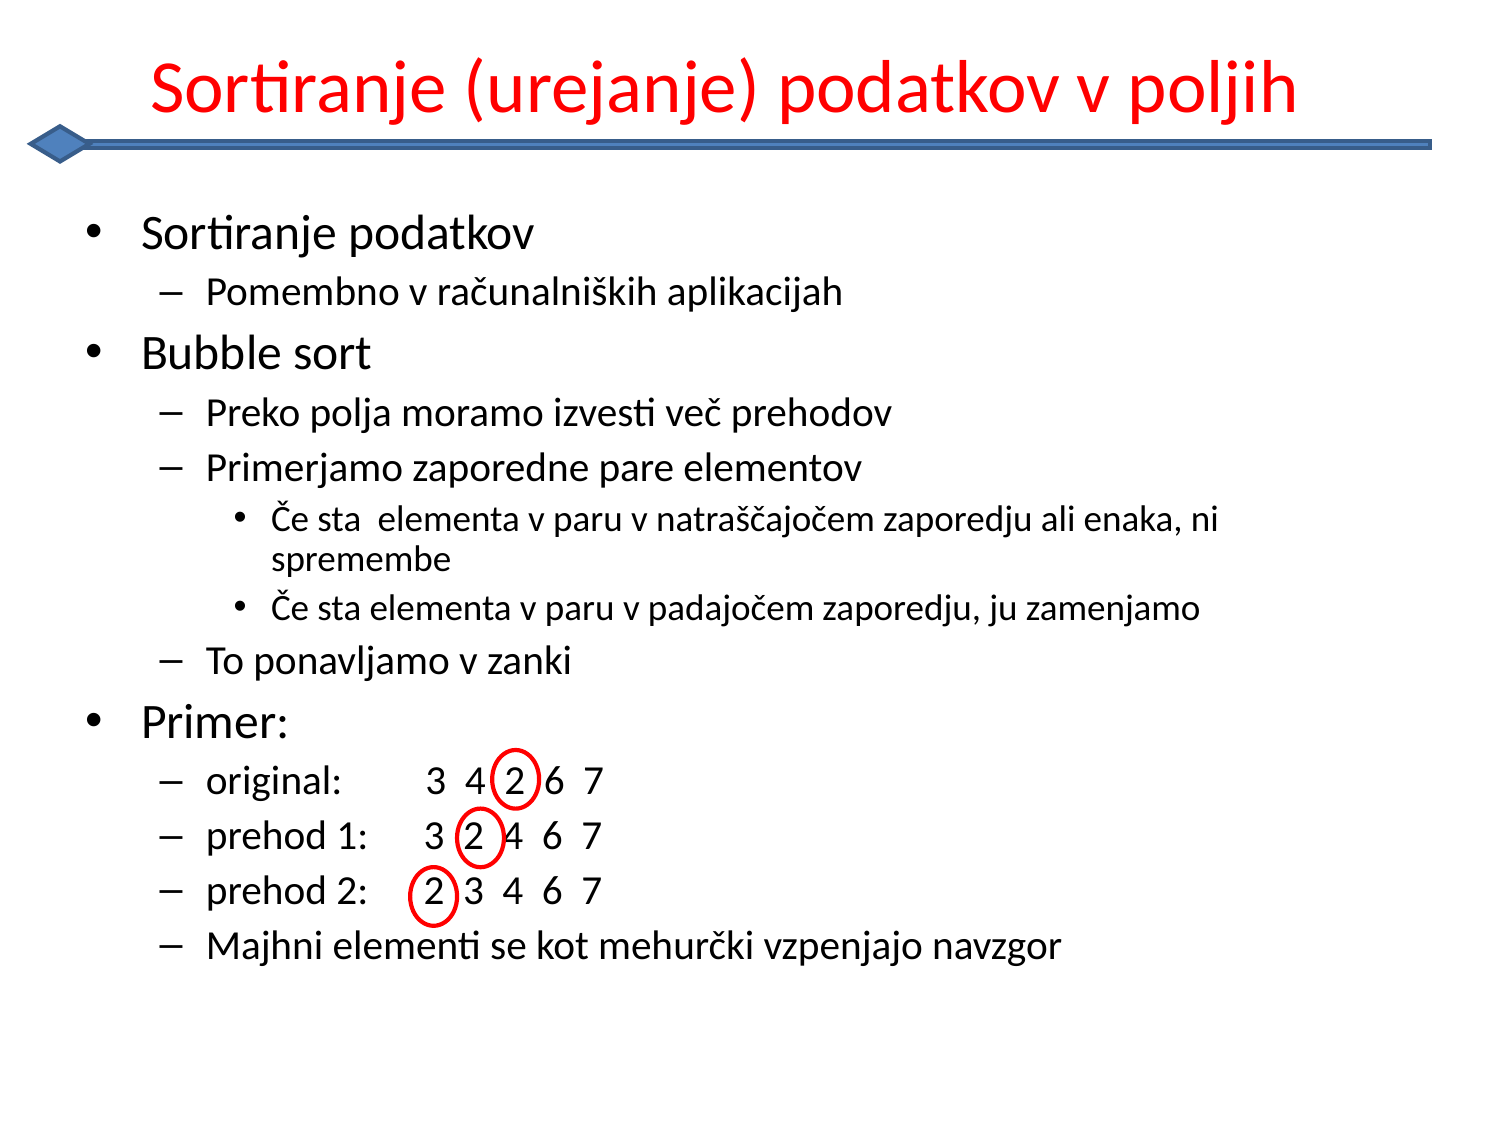

# Sortiranje (urejanje) podatkov v poljih
Sortiranje podatkov
Pomembno v računalniških aplikacijah
Bubble sort
Preko polja moramo izvesti več prehodov
Primerjamo zaporedne pare elementov
Če sta elementa v paru v natraščajočem zaporedju ali enaka, ni spremembe
Če sta elementa v paru v padajočem zaporedju, ju zamenjamo
To ponavljamo v zanki
Primer:
original: 3 4 2 6 7
prehod 1: 3 2 4 6 7
prehod 2: 2 3 4 6 7
Majhni elementi se kot mehurčki vzpenjajo navzgor